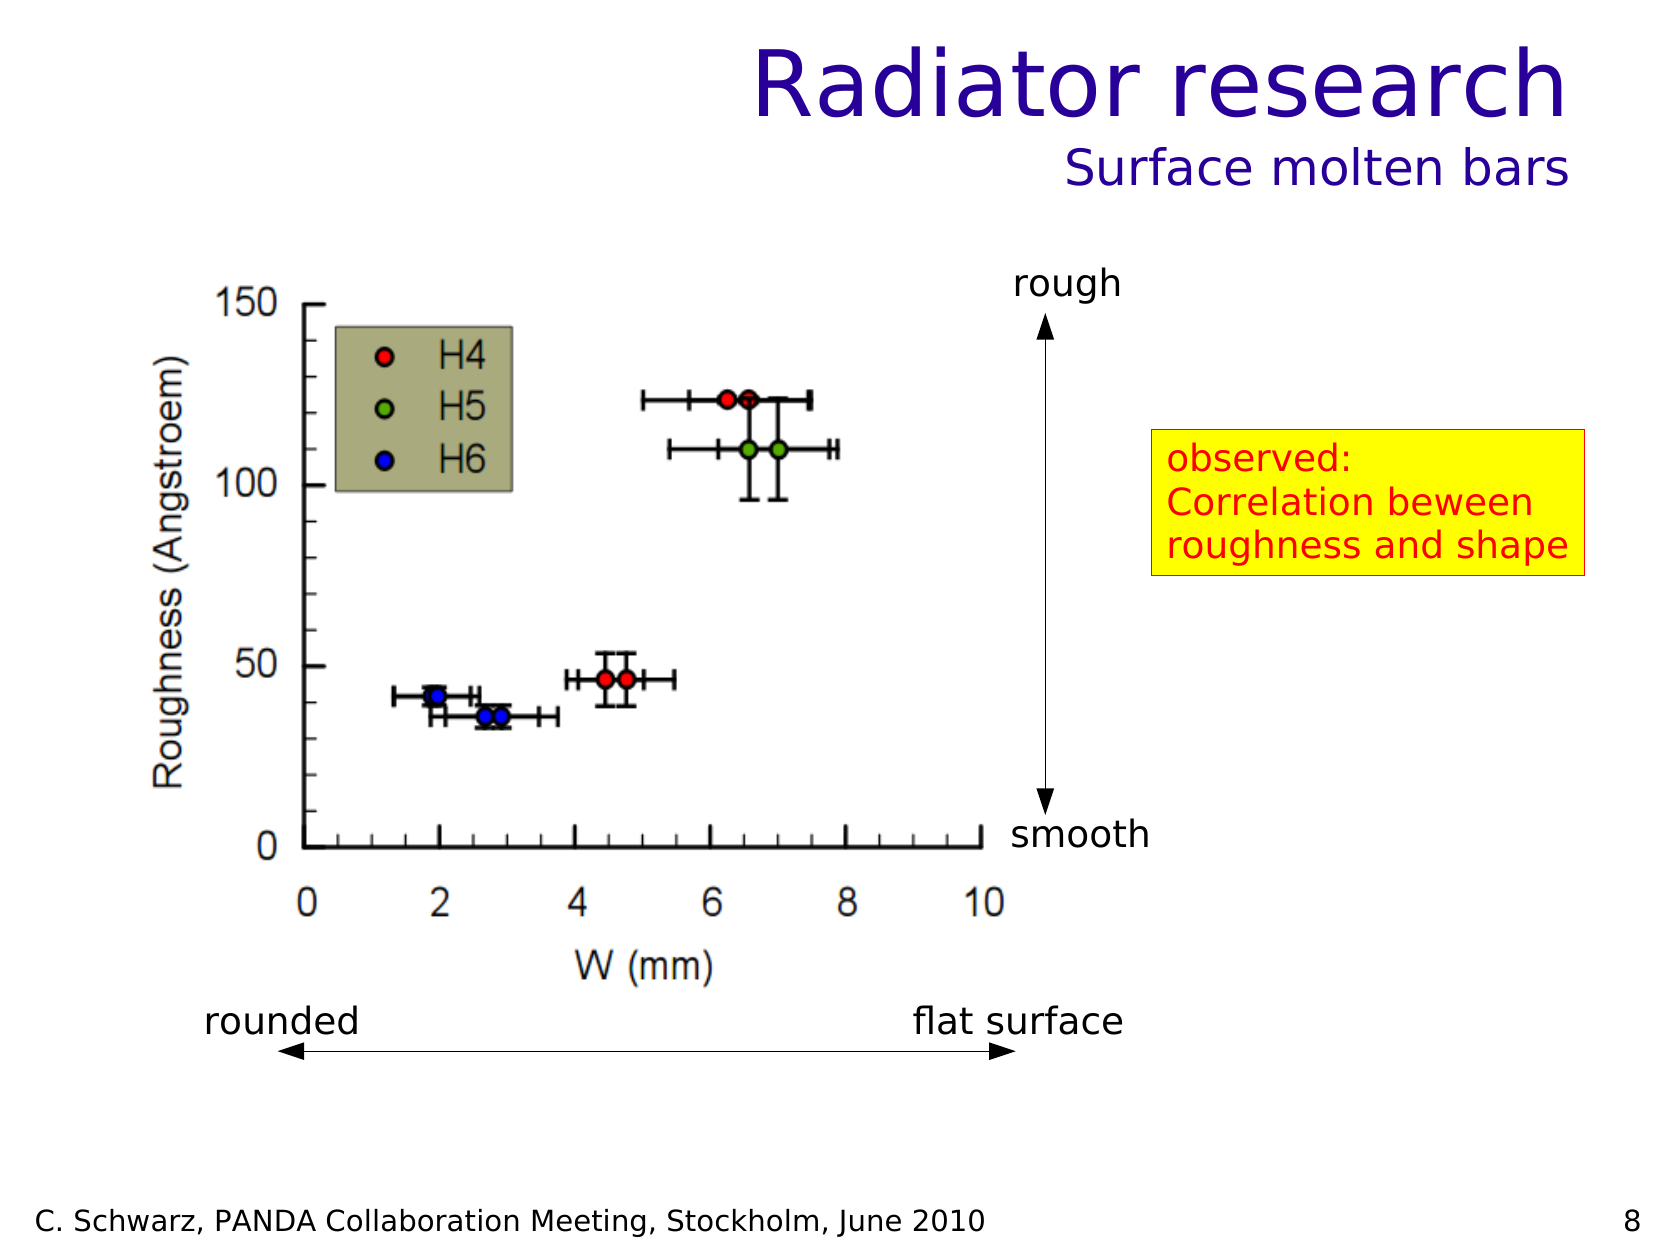

# Radiator research Surface molten bars
rough
observed:
Correlation beween
roughness and shape
smooth
rounded
flat surface
8